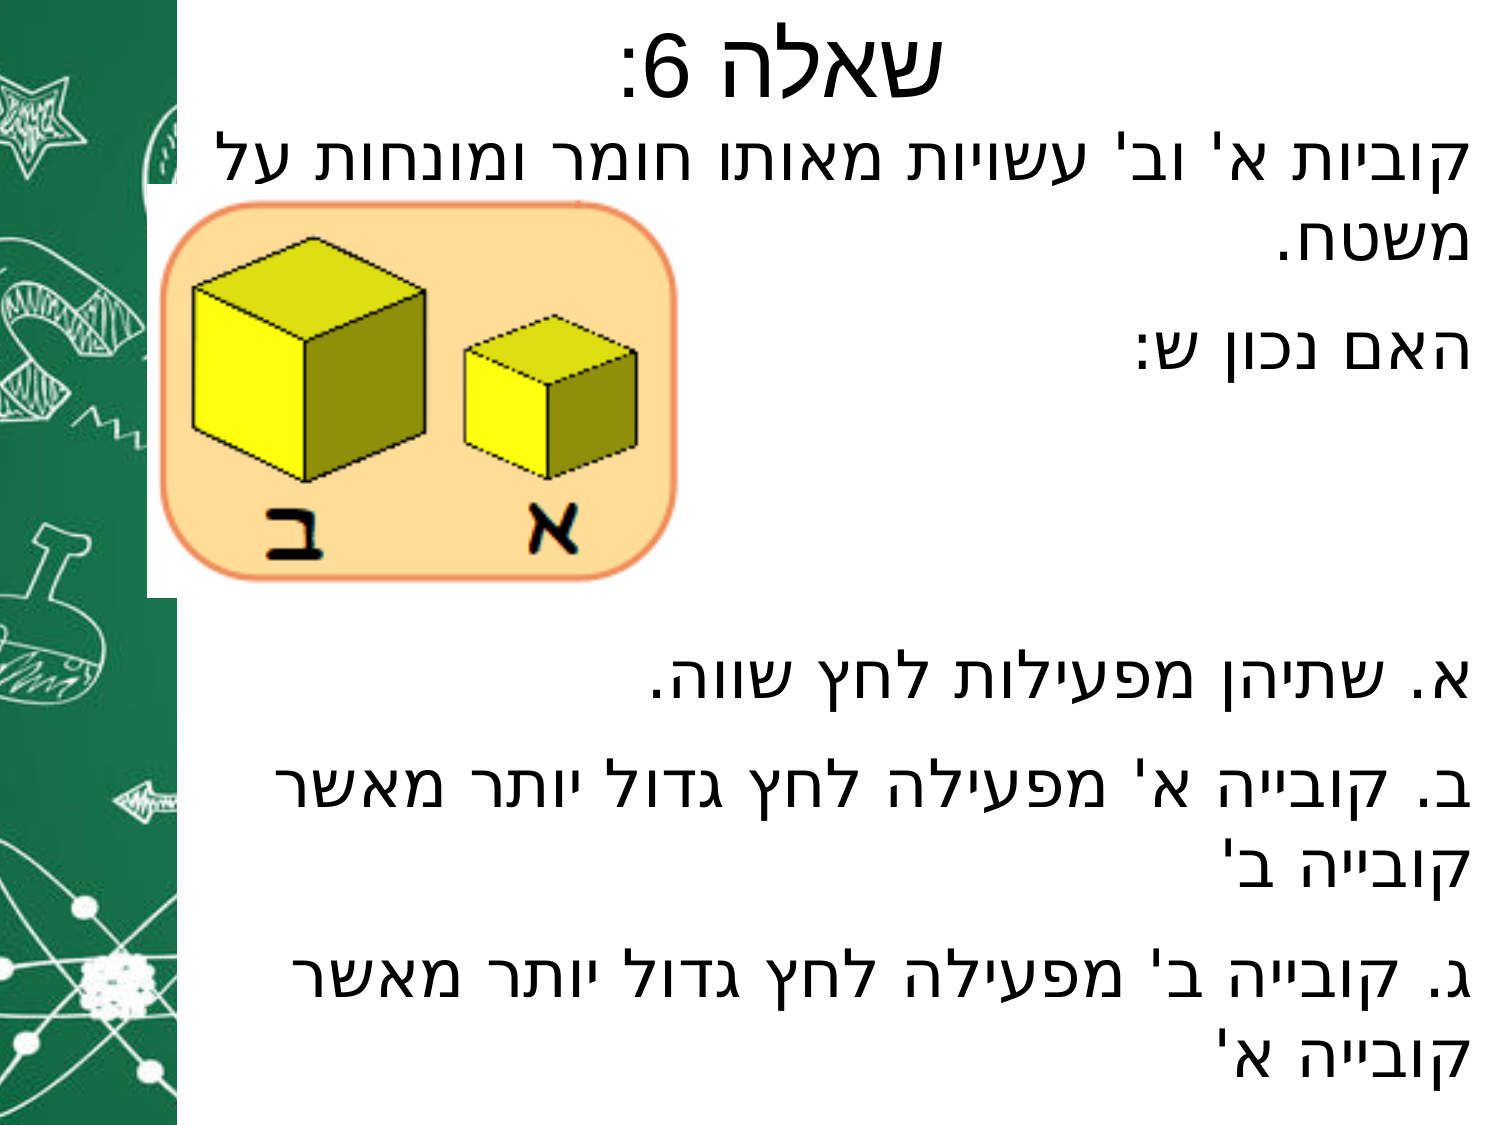

# שאלה 6:
קוביות א' וב' עשויות מאותו חומר ומונחות על משטח.
האם נכון ש:
א. שתיהן מפעילות לחץ שווה.
ב. קובייה א' מפעילה לחץ גדול יותר מאשר קובייה ב'
ג. קובייה ב' מפעילה לחץ גדול יותר מאשר קובייה א'
ד. אין לנו די נתונים לדעת איזו משתי הקוביות מפעילה לחץ גדול יותר.